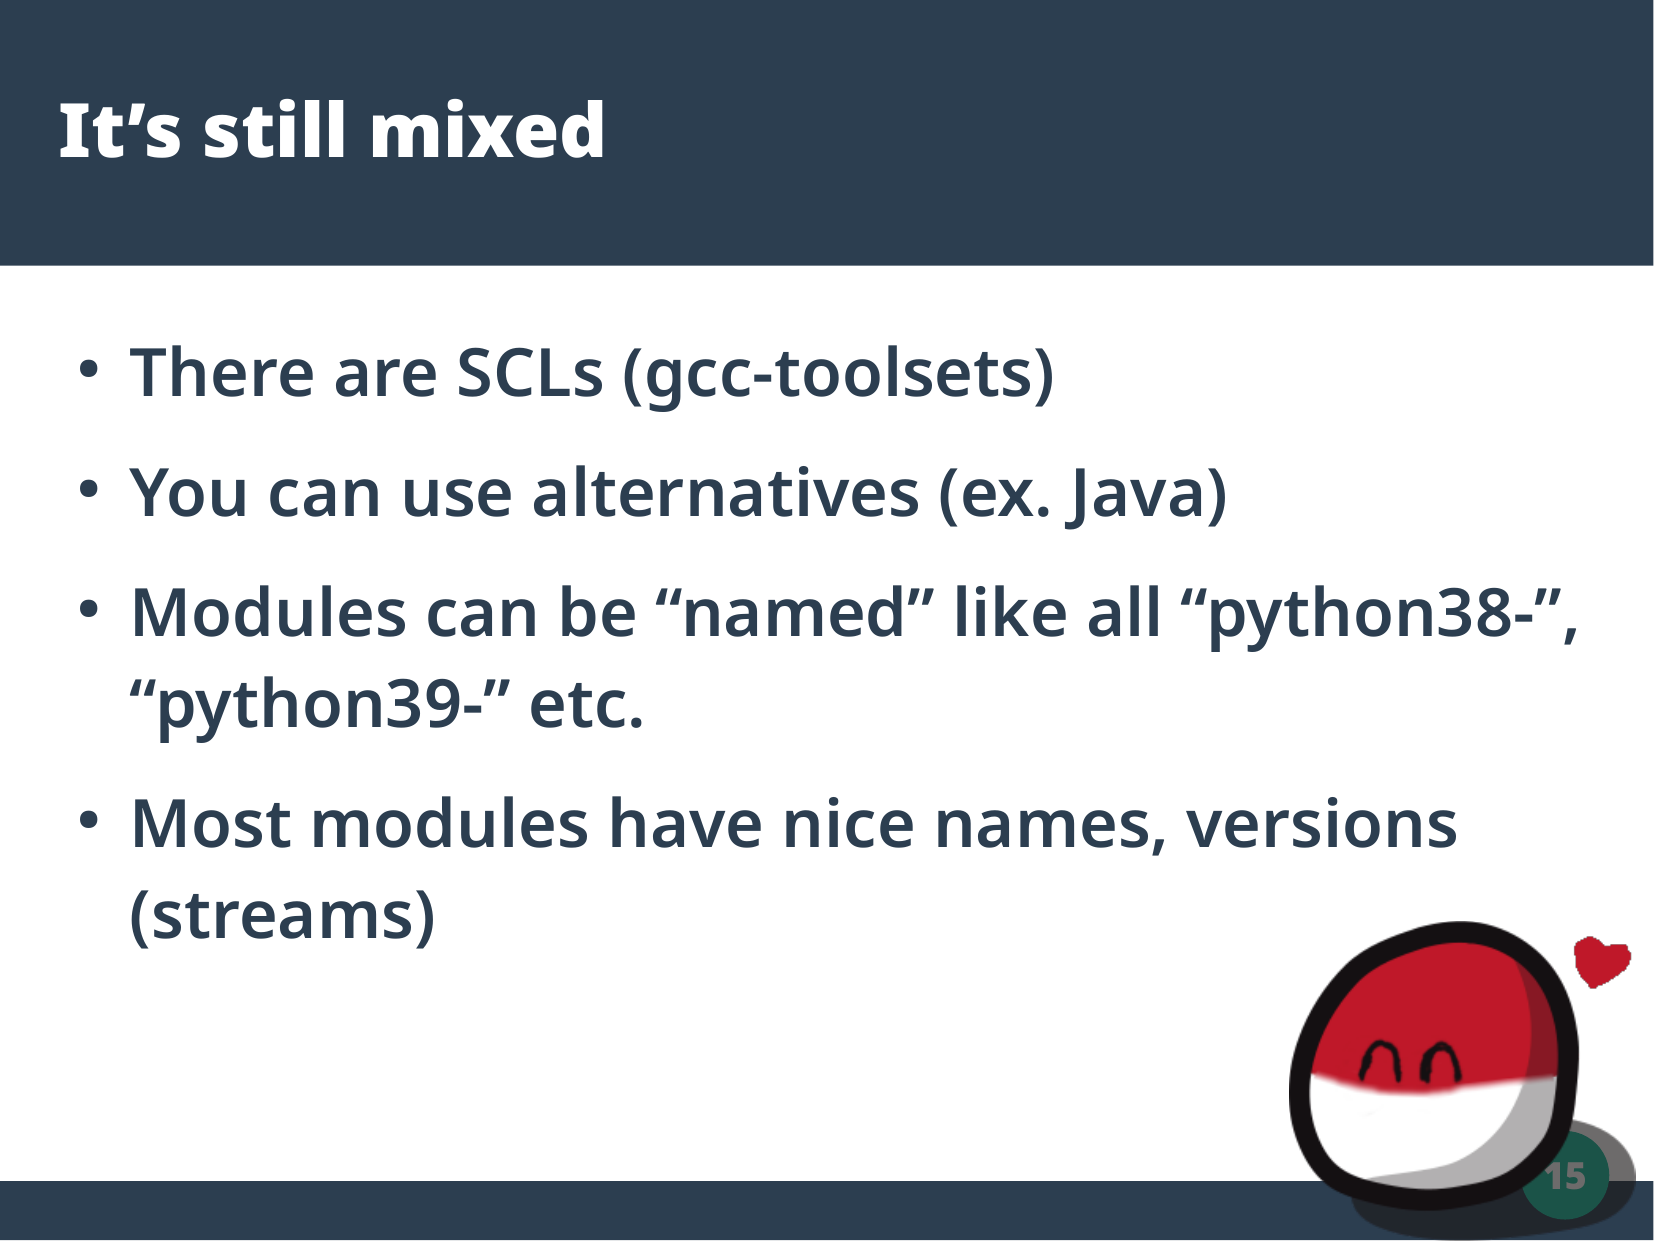

# It’s still mixed
There are SCLs (gcc-toolsets)
You can use alternatives (ex. Java)
Modules can be “named” like all “python38-”, “python39-” etc.
Most modules have nice names, versions (streams)
15